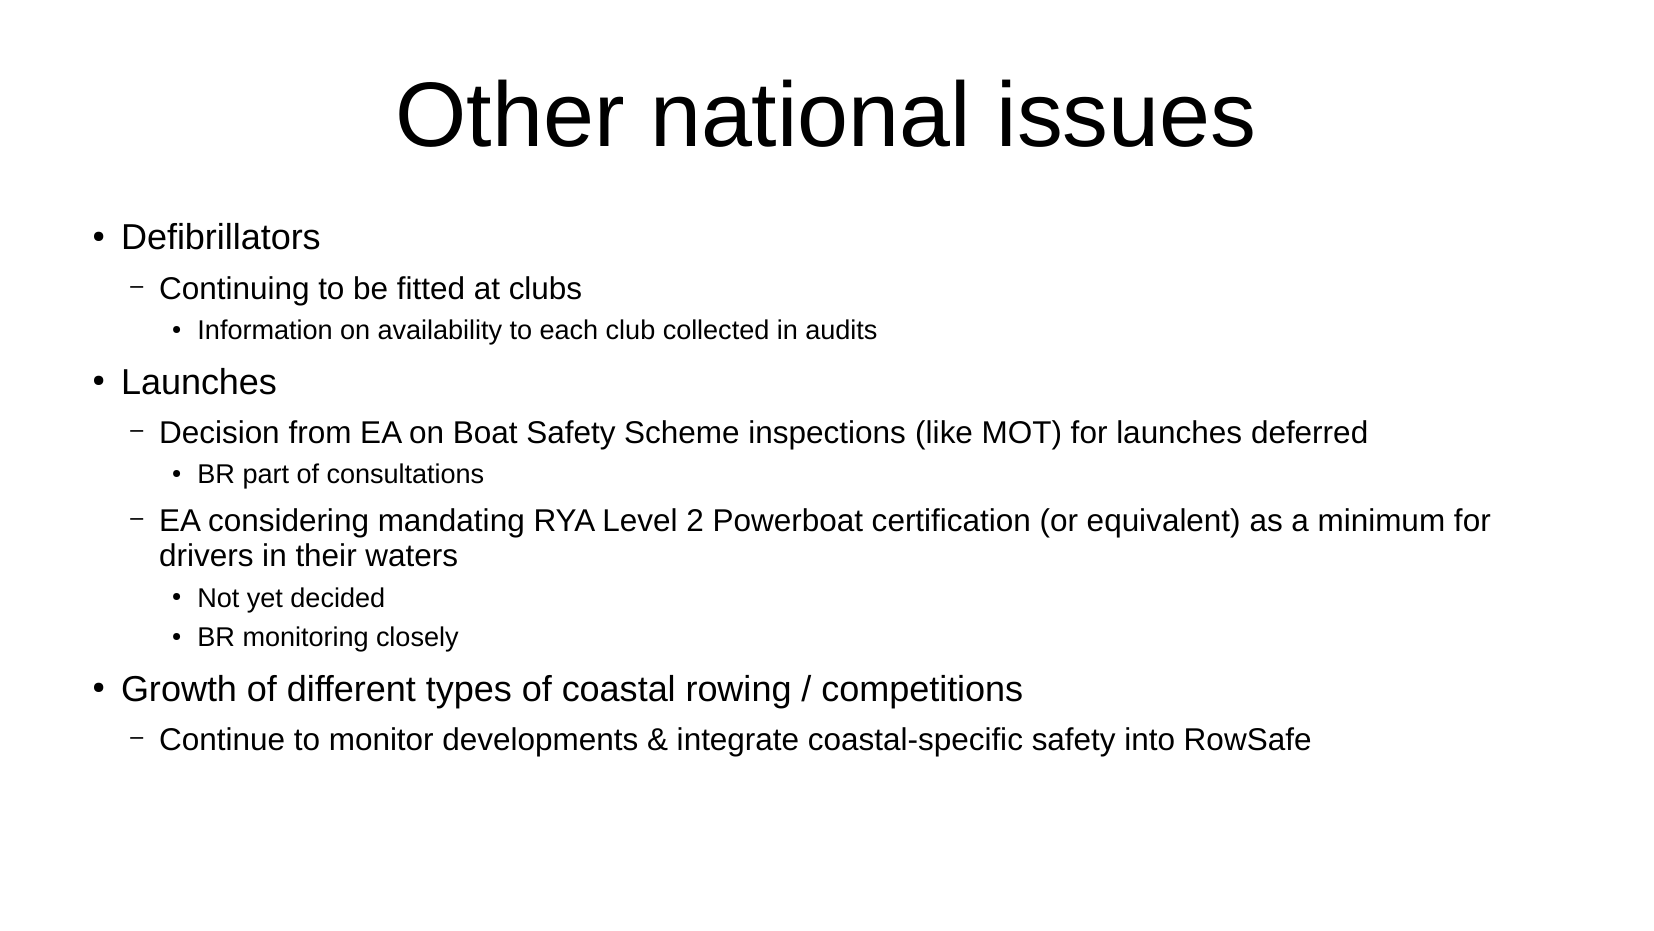

# Other national issues
Defibrillators
Continuing to be fitted at clubs
Information on availability to each club collected in audits
Launches
Decision from EA on Boat Safety Scheme inspections (like MOT) for launches deferred
BR part of consultations
EA considering mandating RYA Level 2 Powerboat certification (or equivalent) as a minimum for drivers in their waters
Not yet decided
BR monitoring closely
Growth of different types of coastal rowing / competitions
Continue to monitor developments & integrate coastal-specific safety into RowSafe